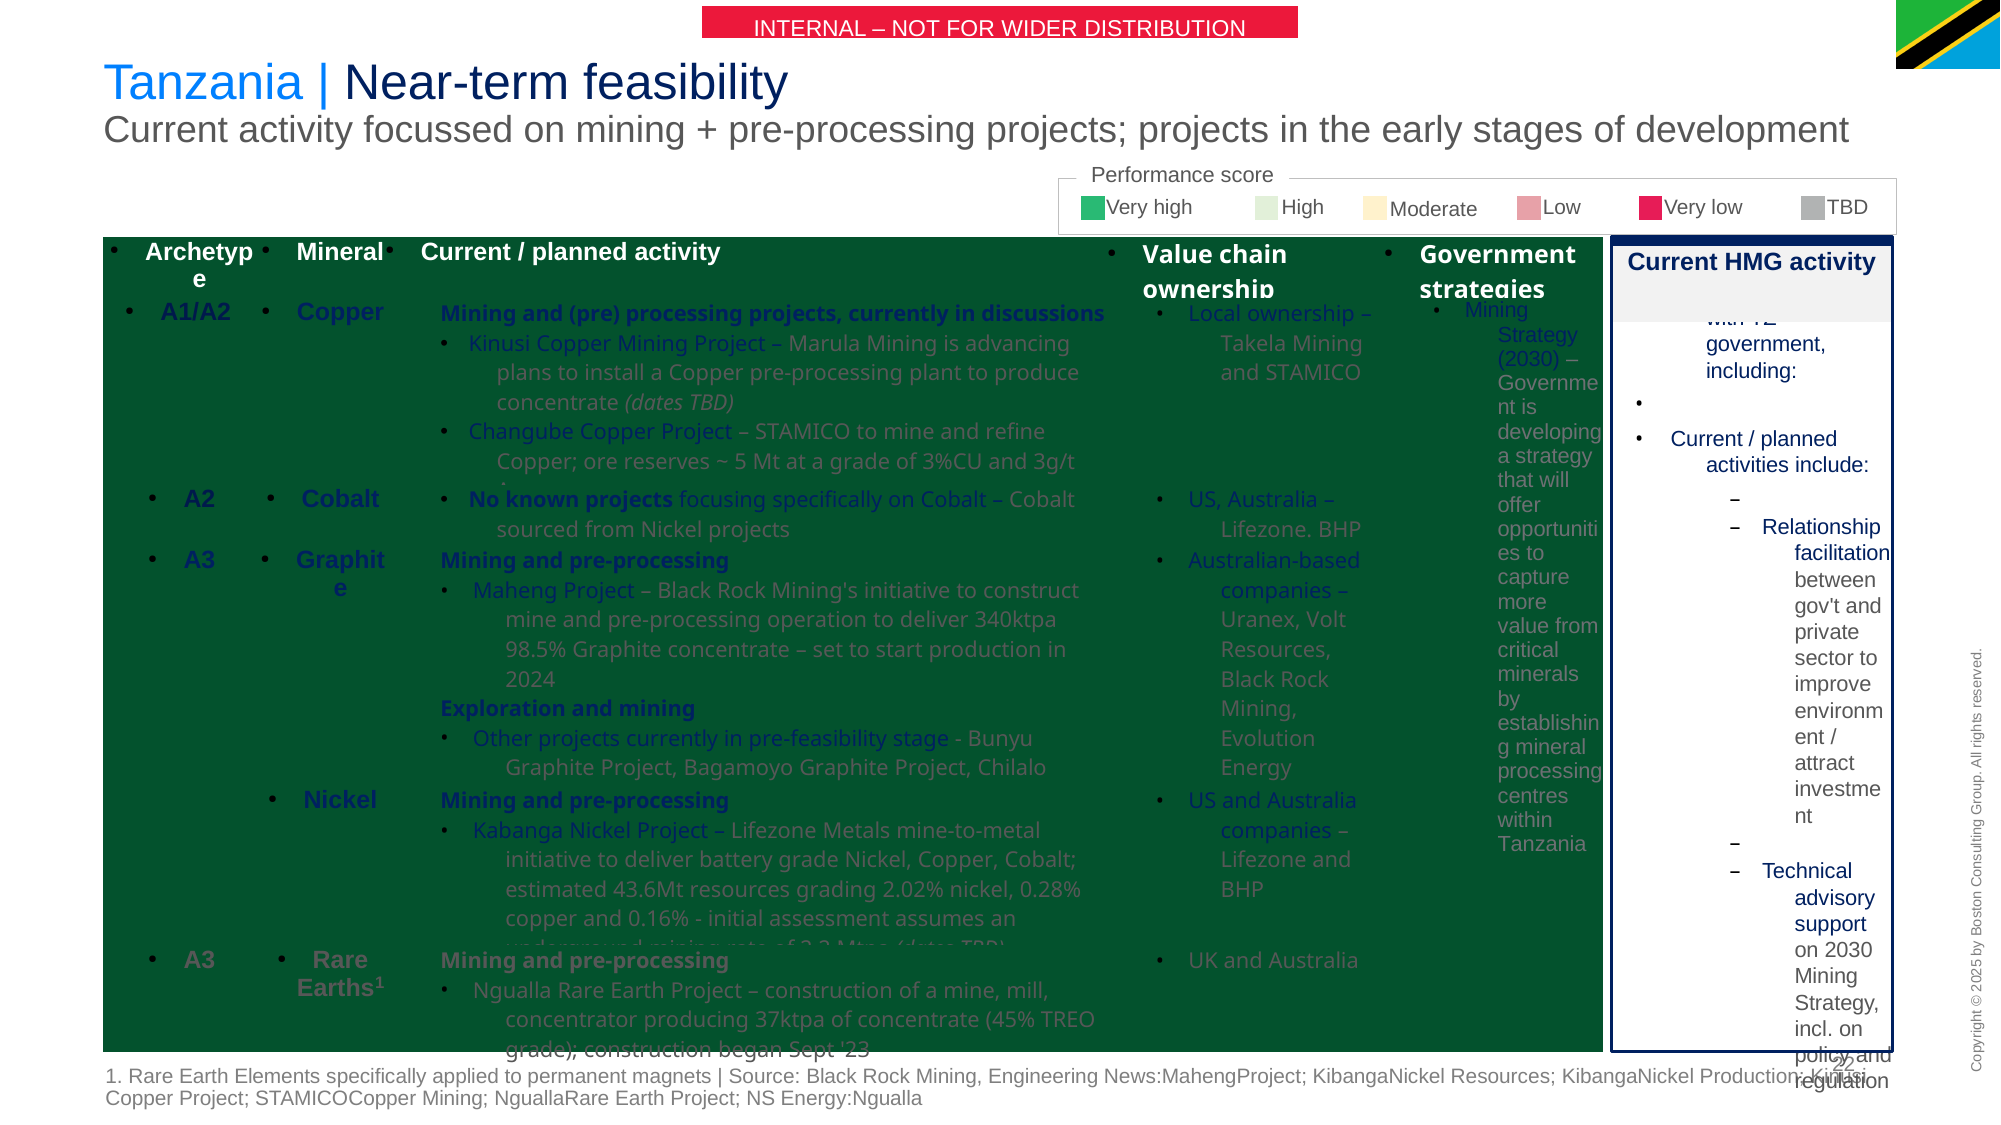

INTERNAL – NOT FOR WIDER DISTRIBUTION
# Tanzania | Near-term feasibility Current activity focussed on mining + pre-processing projects; projects in the early stages of development
Performance score
Very high
High
Moderate
Low
Very low
TBD
Current HMG activity
Post actively engaging with TZ government, including:
Current / planned activities include:​
Relationship facilitation between gov't and private sector to improve environment / attract investment
Technical advisory support on 2030 Mining Strategy, incl. on policy and regulation
| Archetype | Mineral | Current / planned activity | | Value chain ownership | | Government strategies | |
| --- | --- | --- | --- | --- | --- | --- | --- |
| A1/A2 | Copper | | Mining and (pre) processing projects, currently in discussions Kinusi Copper Mining Project – Marula Mining is advancing plans to install a Copper pre-processing plant to produce concentrate (dates TBD) Changube Copper Project – STAMICO to mine and refine Copper; ore reserves ~ 5 Mt at a grade of 3%CU and 3g/t Au | | Local ownership – Takela Mining and STAMICO | | Mining Strategy (2030) – Government is developing a strategy that will offer opportunities to capture more value from critical minerals by establishing mineral processing centres within Tanzania |
| A2 | Cobalt | | No known projects focusing specifically on Cobalt – Cobalt sourced from Nickel projects | | US, Australia – Lifezone. BHP | | |
| A3 | Graphite | | Mining and pre-processing Maheng Project – Black Rock Mining's initiative to construct mine and pre-processing operation to deliver 340ktpa 98.5% Graphite concentrate – set to start production in 2024 Exploration and mining Other projects currently in pre-feasibility stage - Bunyu Graphite Project, Bagamoyo Graphite Project, Chilalo Graphite Project | | Australian-based companies – Uranex, Volt Resources, Black Rock Mining, Evolution Energy Minerals, etc. | | |
| | Nickel | | Mining and pre-processing Kabanga Nickel Project – Lifezone Metals mine-to-metal initiative to deliver battery grade Nickel, Copper, Cobalt; estimated 43.6Mt resources grading 2.02% nickel, 0.28% copper and 0.16% - initial assessment assumes an underground mining rate of 2.2 Mtpa (dates TBD) | | US and Australia companies – Lifezone and BHP | | |
| A3 | Rare Earths1 | | Mining and pre-processing Ngualla Rare Earth Project – construction of a mine, mill, concentrator producing 37ktpa of concentrate (45% TREO grade); construction began Sept '23 | | UK and Australia | | |
1. Rare Earth Elements specifically applied to permanent magnets | Source: Black Rock Mining, Engineering News:MahengProject; KibangaNickel Resources; KibangaNickel Production; KinusiCopper Project; STAMICOCopper Mining; NguallaRare Earth Project; NS Energy:Ngualla